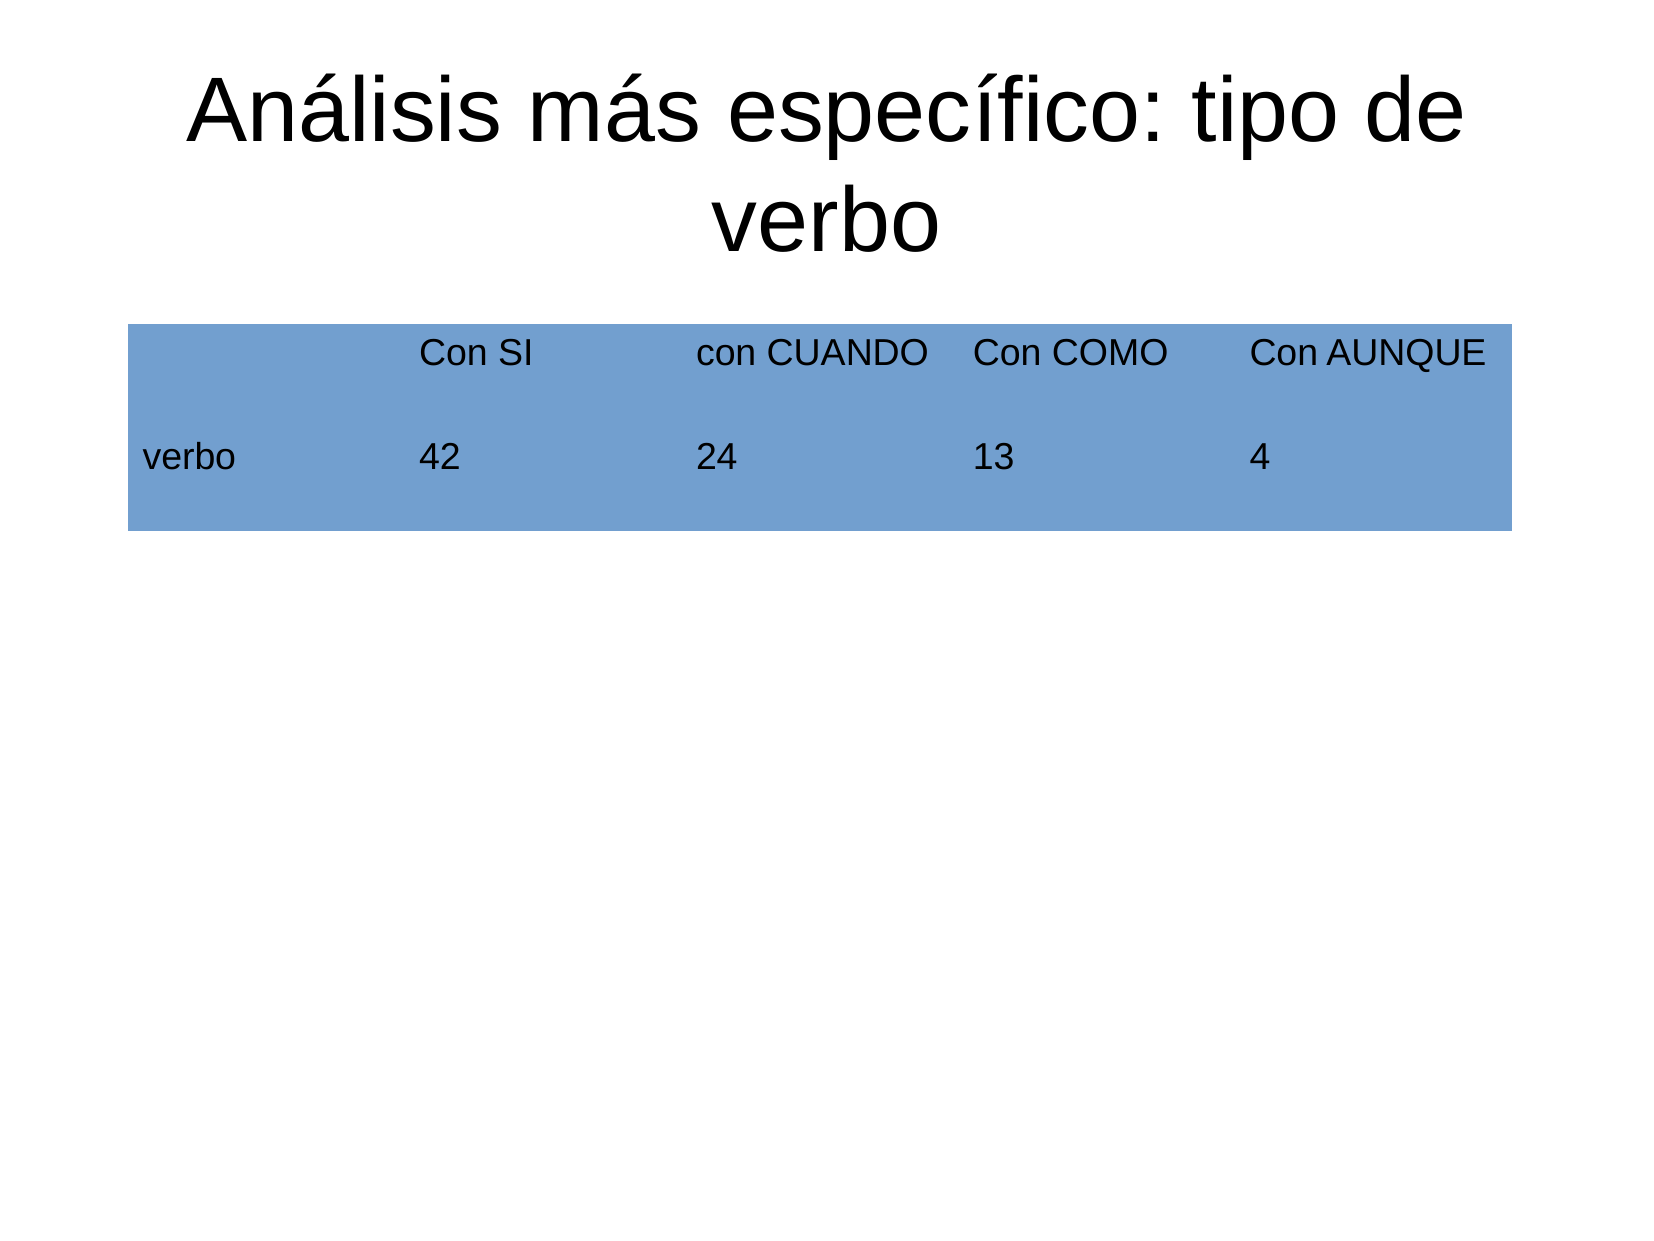

# Análisis más específico: tipo de verbo
| | Con SI | con CUANDO | Con COMO | Con AUNQUE |
| --- | --- | --- | --- | --- |
| verbo | 42 | 24 | 13 | 4 |